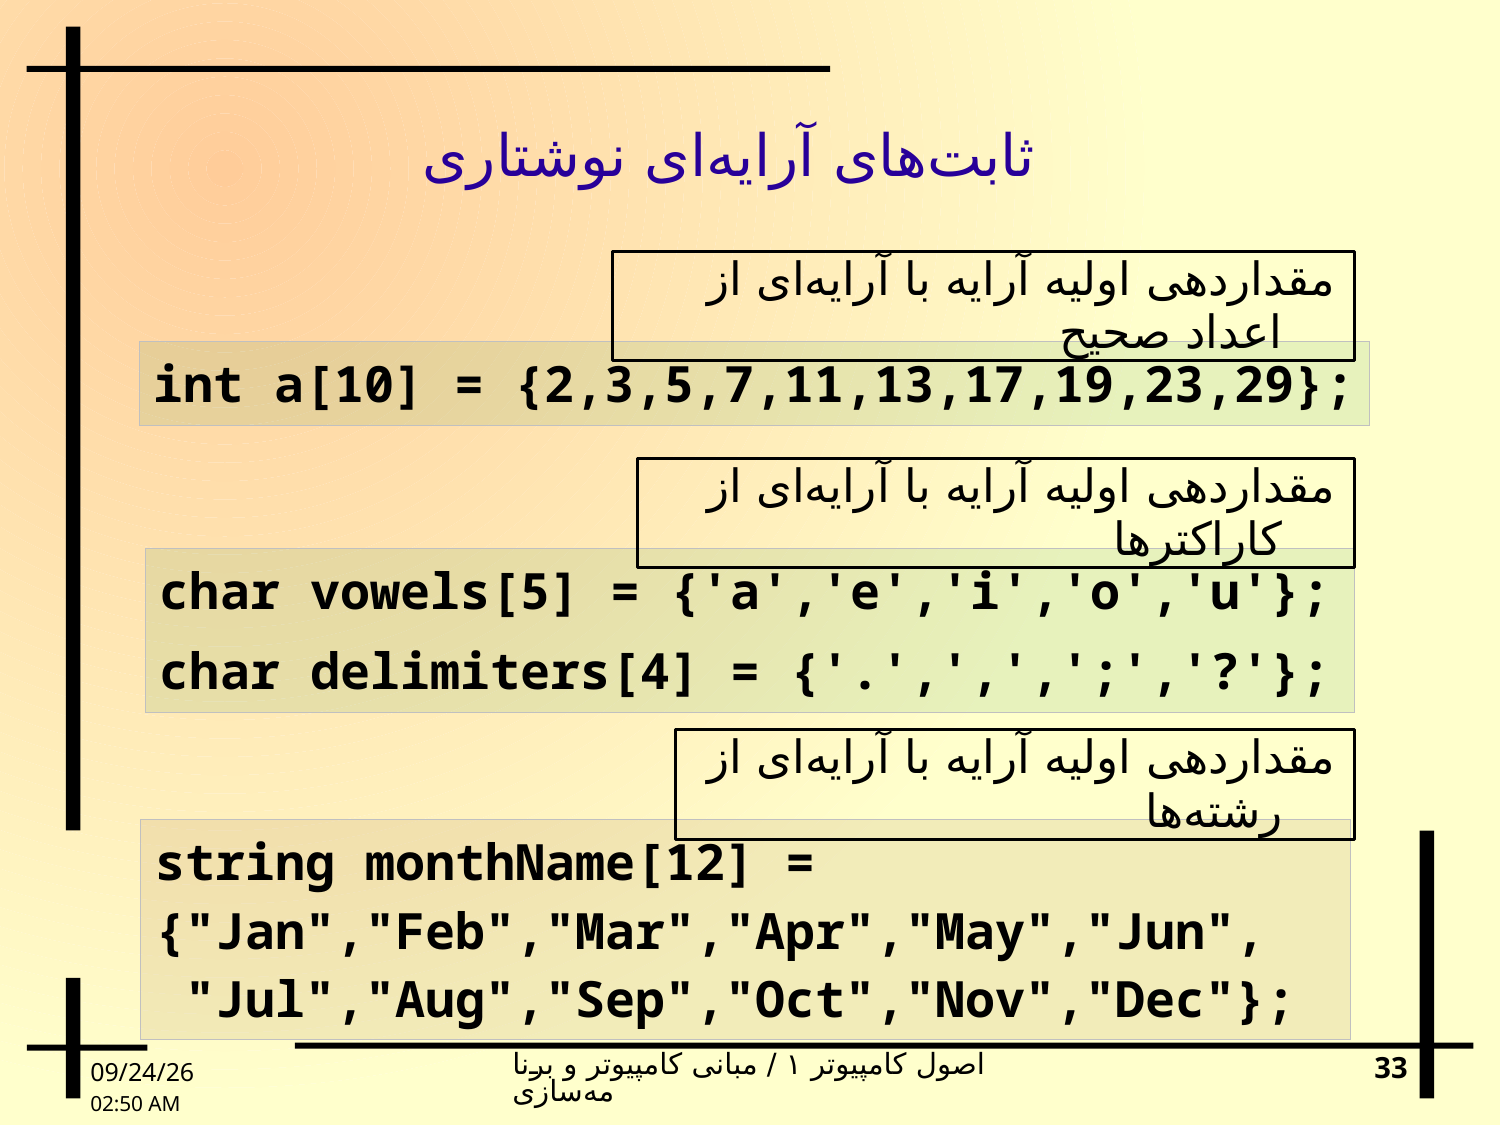

# ثابت‌های آرایه‌ای نوشتاری
مقداردهی اولیه آرایه با آرایه‌ای از اعداد صحیح
int a[10] = {2,3,5,7,11,13,17,19,23,29};
مقداردهی اولیه آرایه با آرایه‌ای از کاراکترها
char vowels[5] = {'a','e','i','o','u'};
char delimiters[4] = {'.',',',';','?'};
مقداردهی اولیه آرایه با آرایه‌ای از رشته‌ها
string monthName[12] = {"Jan","Feb","Mar","Apr","May","Jun",
 "Jul","Aug","Sep","Oct","Nov","Dec"};
اصول کامپیوتر ۱ / مبانی کامپیوتر و برنامه‌سازی
33